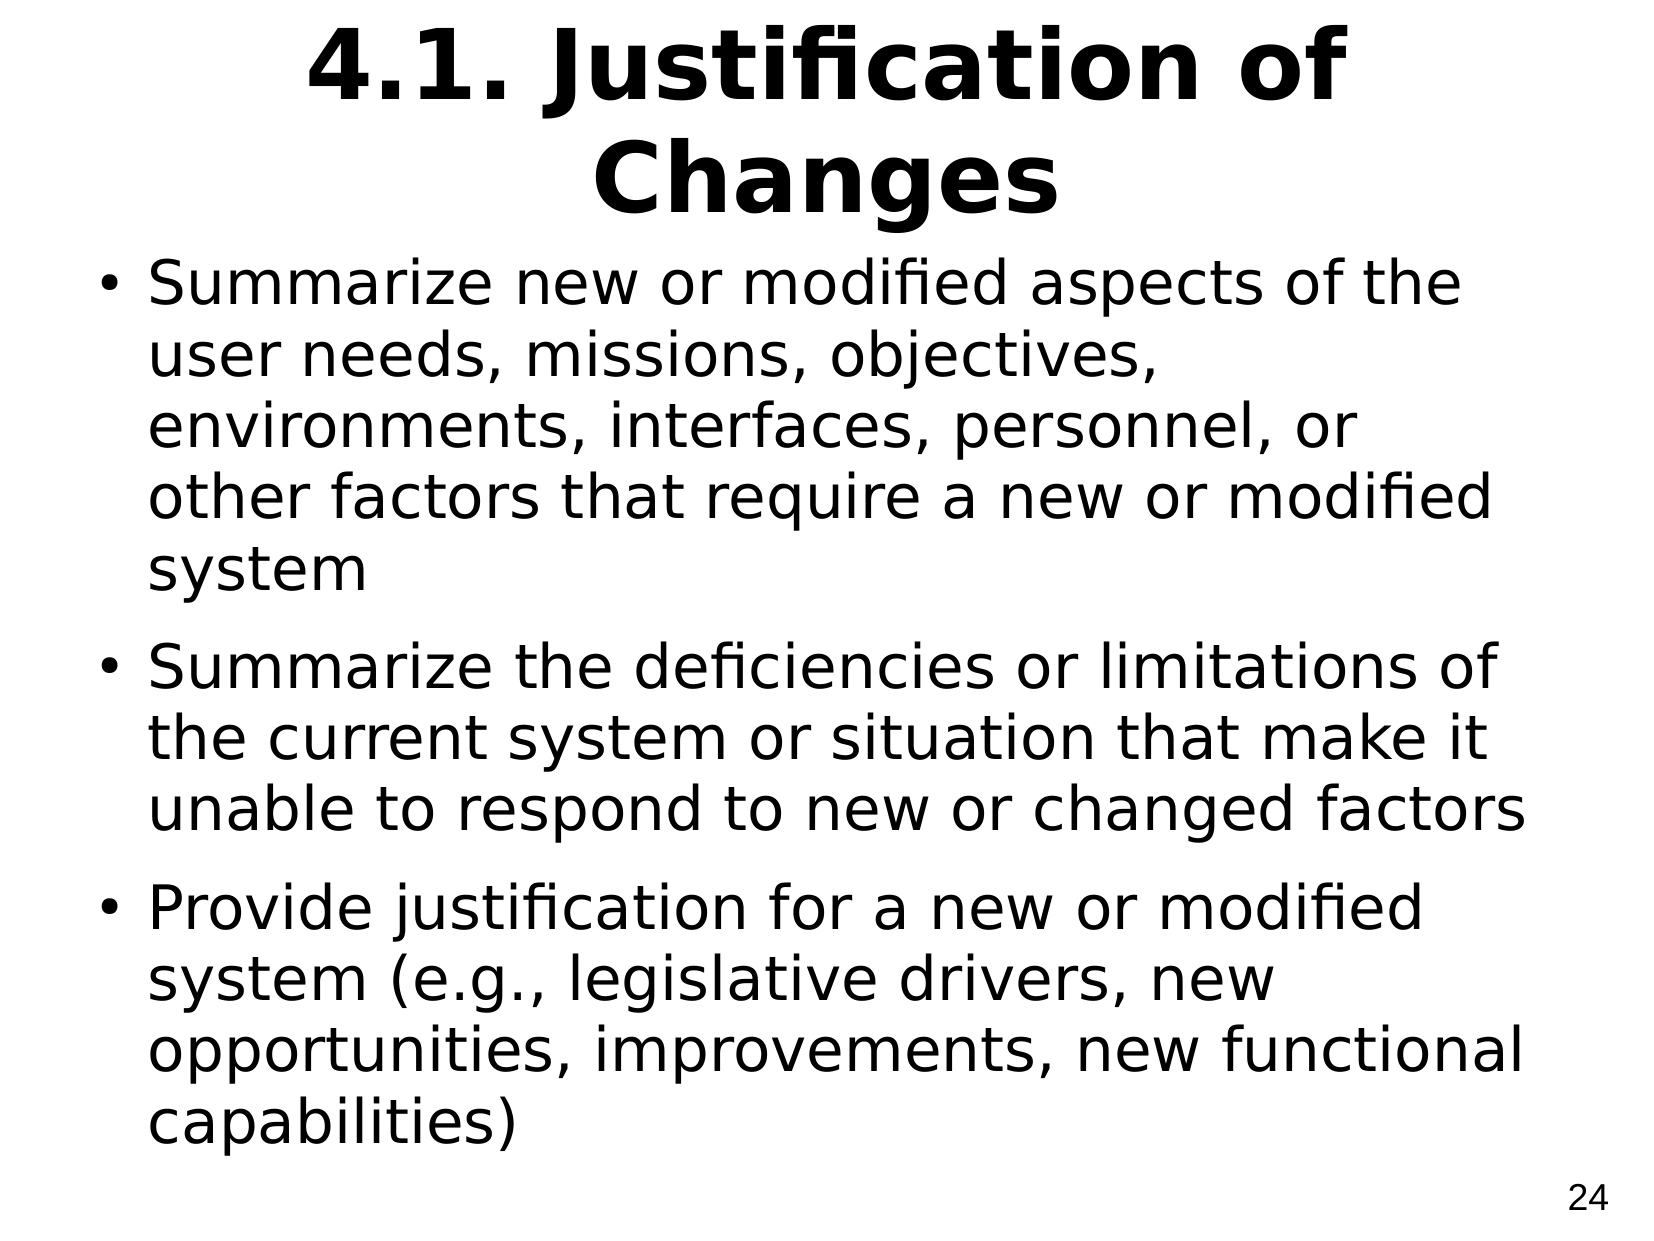

# 4.1. Justification of Changes
Summarize new or modified aspects of the user needs, missions, objectives, environments, interfaces, personnel, or other factors that require a new or modified system
Summarize the deficiencies or limitations of the current system or situation that make it unable to respond to new or changed factors
Provide justification for a new or modified system (e.g., legislative drivers, new opportunities, improvements, new functional capabilities)